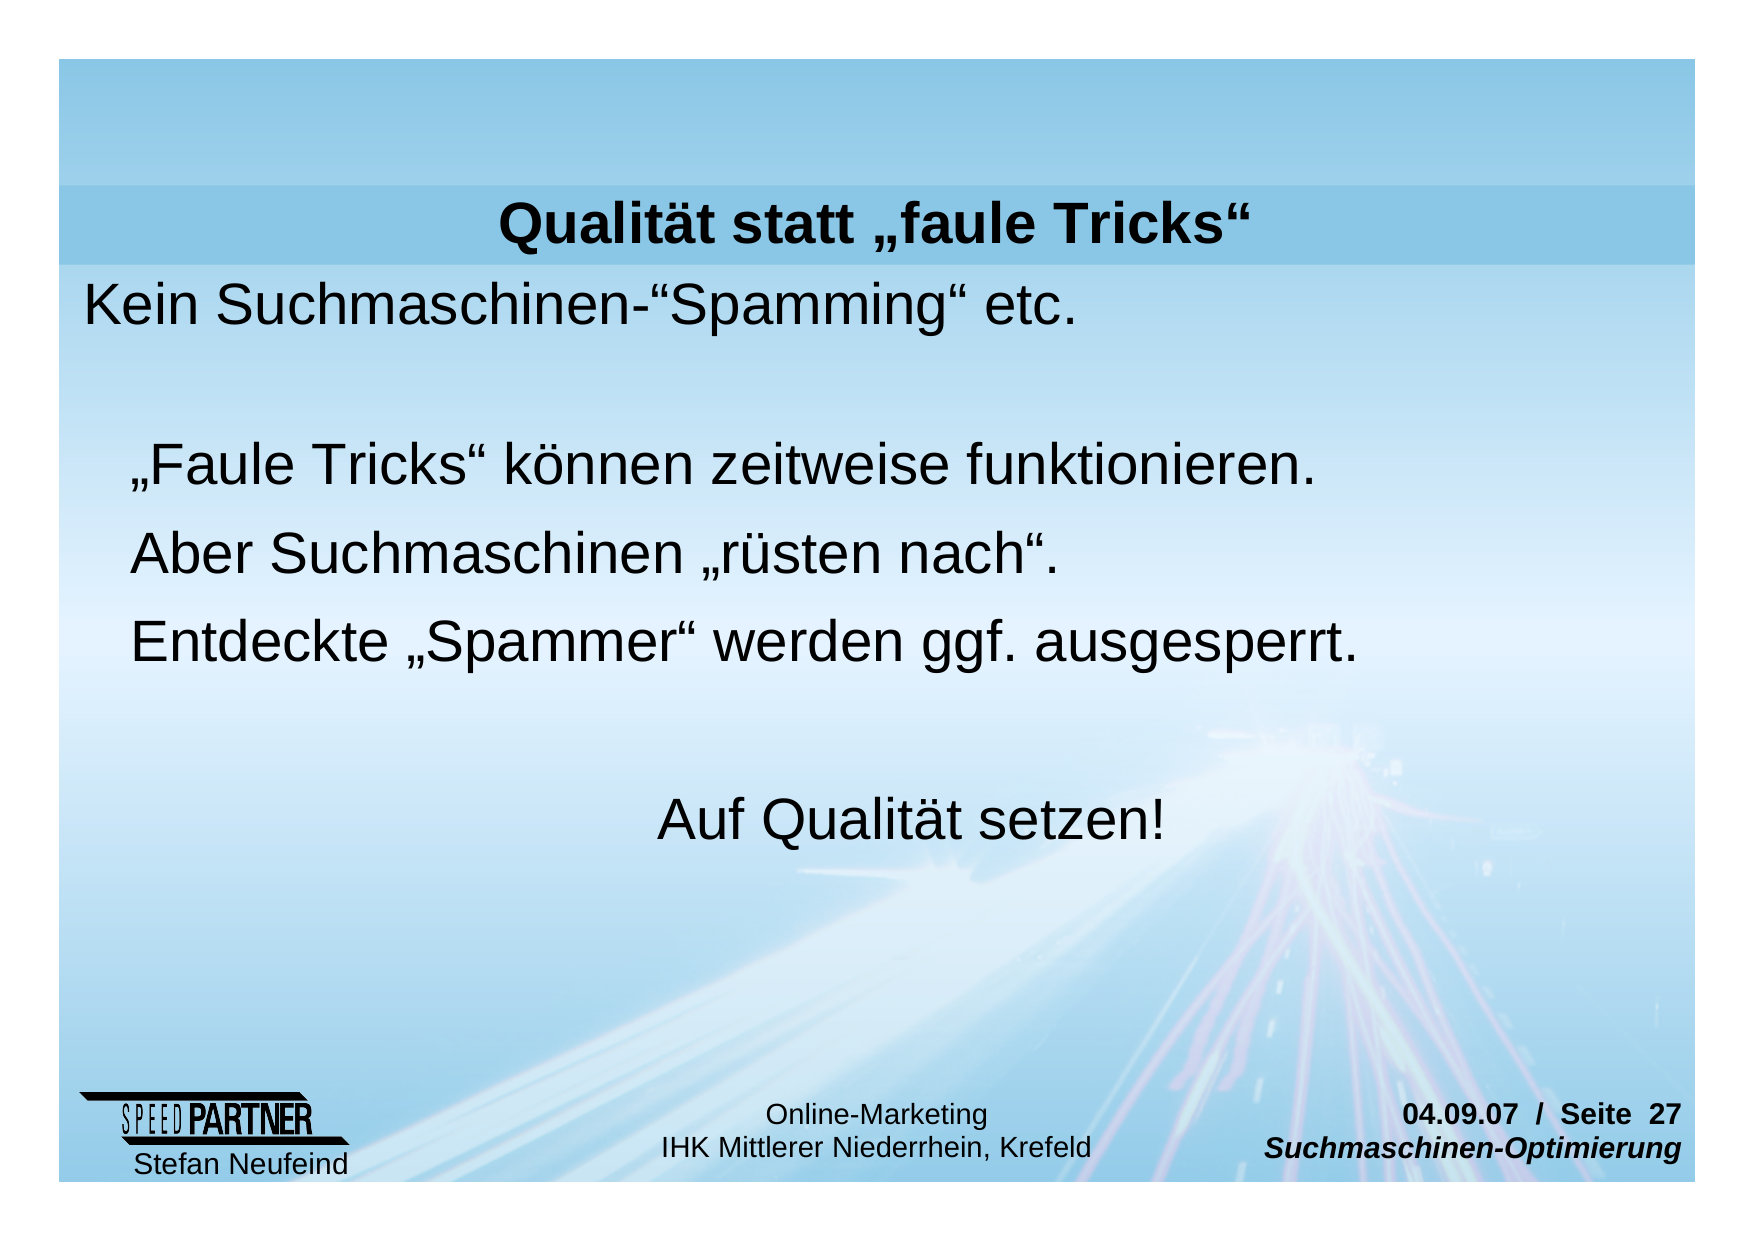

Qualität statt „faule Tricks“
# Kein Suchmaschinen-“Spamming“ etc.
„Faule Tricks“ können zeitweise funktionieren.
Aber Suchmaschinen „rüsten nach“.
Entdeckte „Spammer“ werden ggf. ausgesperrt.
Auf Qualität setzen!